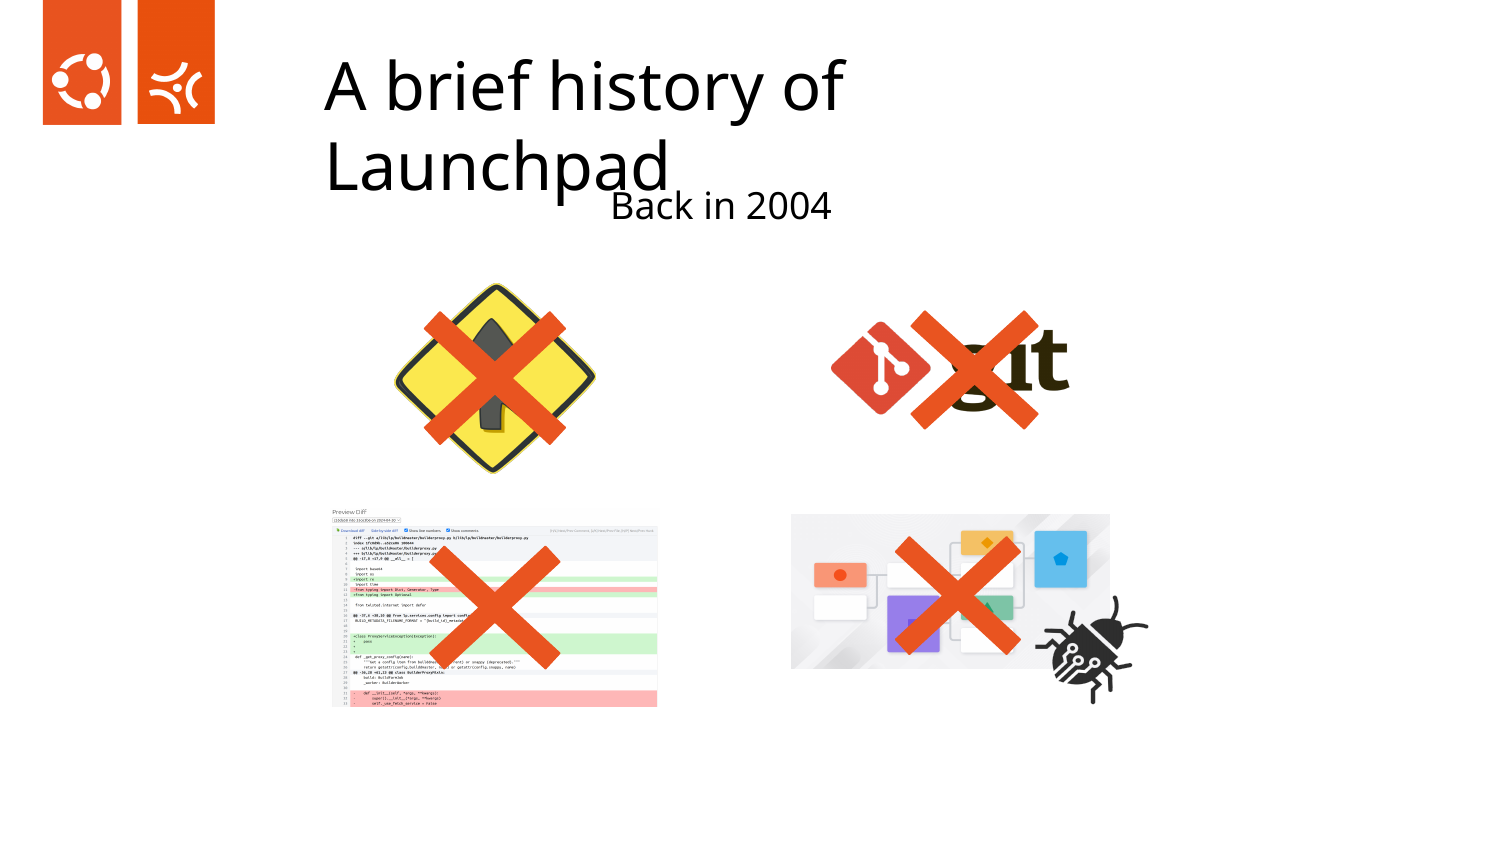

# A brief history of Launchpad
Back in 2004